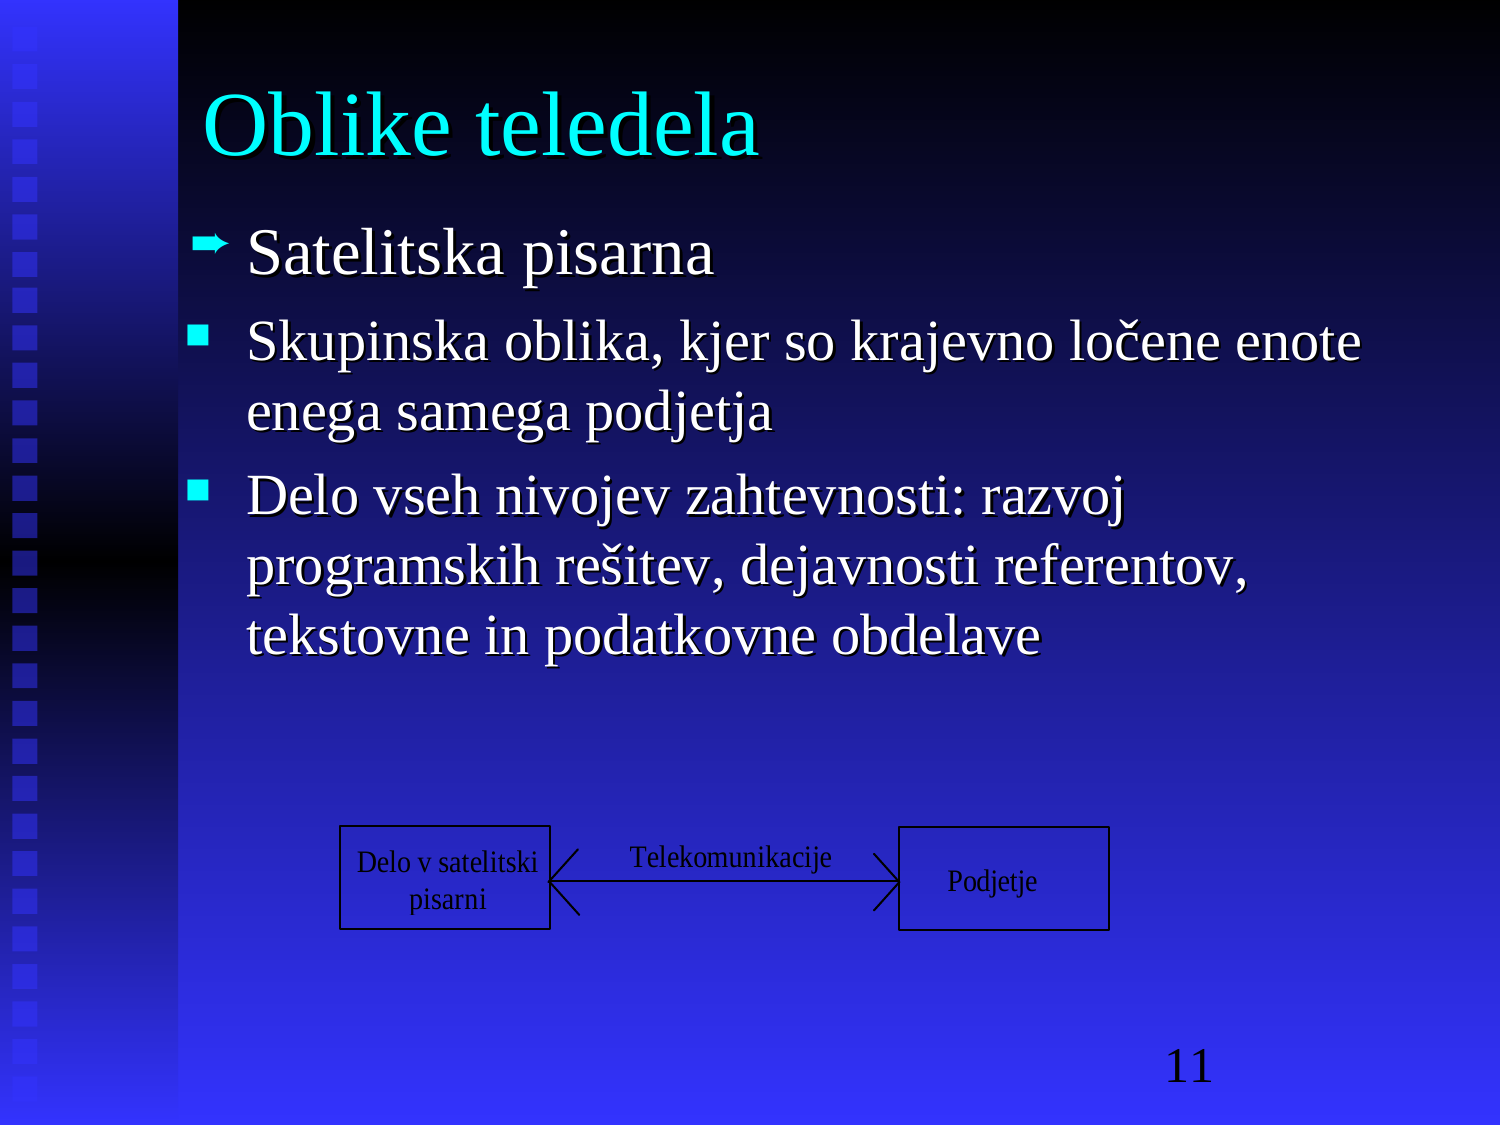

# Oblike teledela
Satelitska pisarna
Skupinska oblika, kjer so krajevno ločene enote enega samega podjetja
Delo vseh nivojev zahtevnosti: razvoj programskih rešitev, dejavnosti referentov, tekstovne in podatkovne obdelave
11